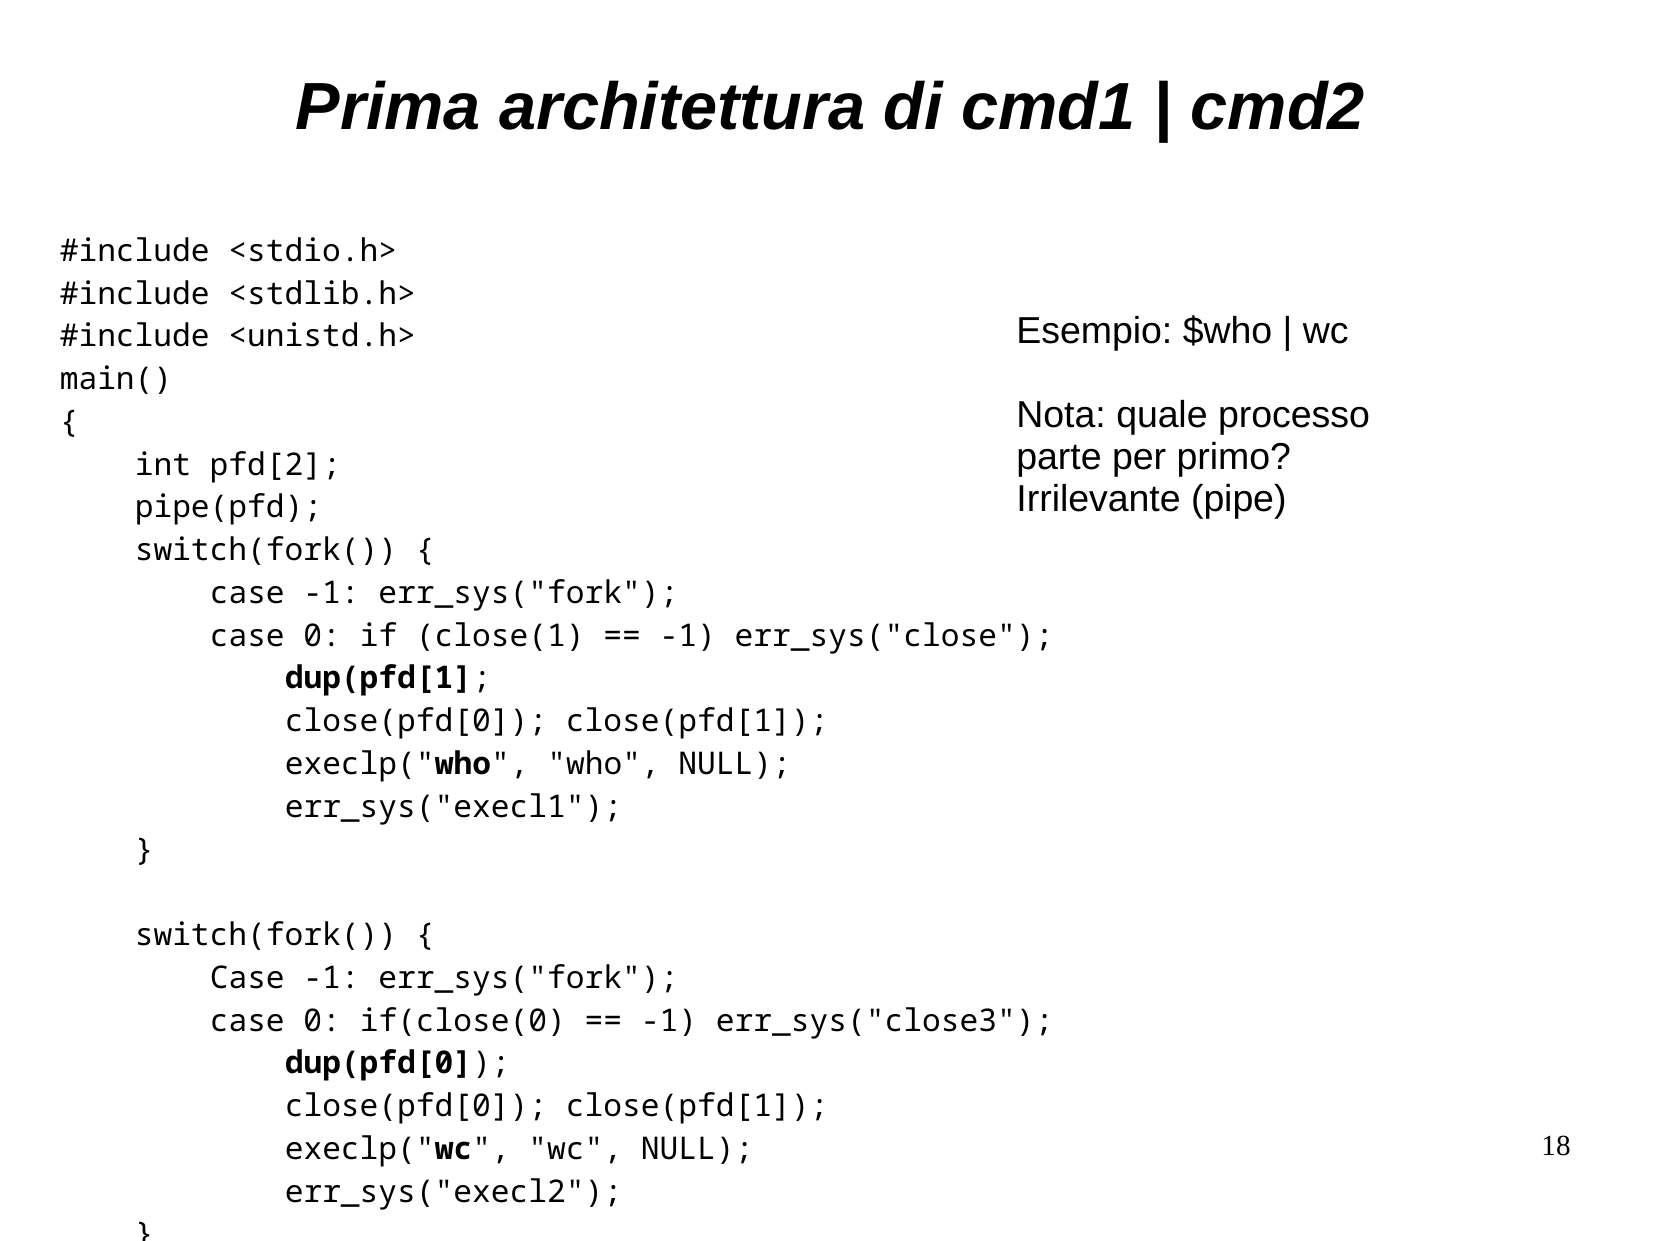

# Prima architettura di cmd1 | cmd2
#include <stdio.h>
#include <stdlib.h>
#include <unistd.h>
main()
{
	int pfd[2];
	pipe(pfd);
	switch(fork()) {
		case -1: err_sys("fork");
		case 0:	if (close(1) == -1) err_sys("close");
			dup(pfd[1];
			close(pfd[0]); close(pfd[1]);
			execlp("who", "who", NULL);
			err_sys("execl1");
	}
	switch(fork()) {
		Case -1: err_sys("fork");
		case 0:	if(close(0) == -1) err_sys("close3");
			dup(pfd[0]);
			close(pfd[0]); close(pfd[1]);
			execlp("wc", "wc", NULL);
			err_sys("execl2");
	}
	close(pfd[0]); close(pfd[1]);
	wait(NULL) ;
}
Esempio: $who | wc
Nota: quale processo parte per primo?
Irrilevante (pipe)
18